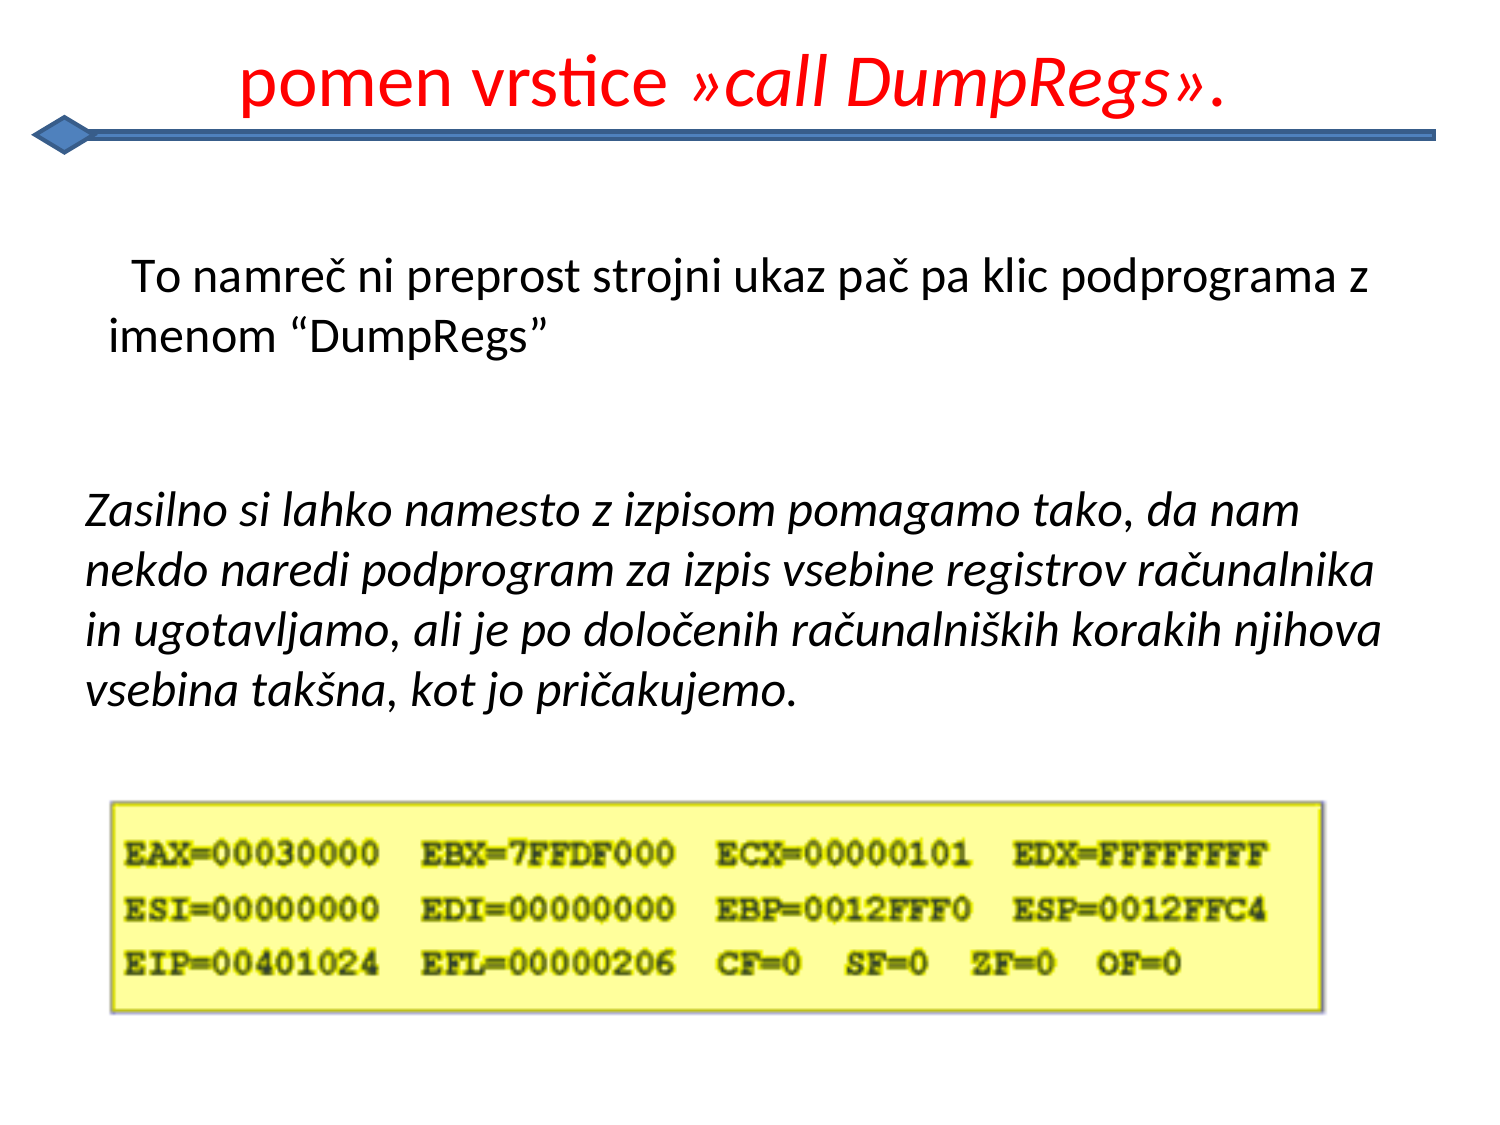

# pomen vrstice »call DumpRegs».
  To namreč ni preprost strojni ukaz pač pa klic podprograma z imenom “DumpRegs”
Zasilno si lahko namesto z izpisom pomagamo tako, da nam nekdo naredi podprogram za izpis vsebine registrov računalnika in ugotavljamo, ali je po določenih računalniških korakih njihova vsebina takšna, kot jo pričakujemo.